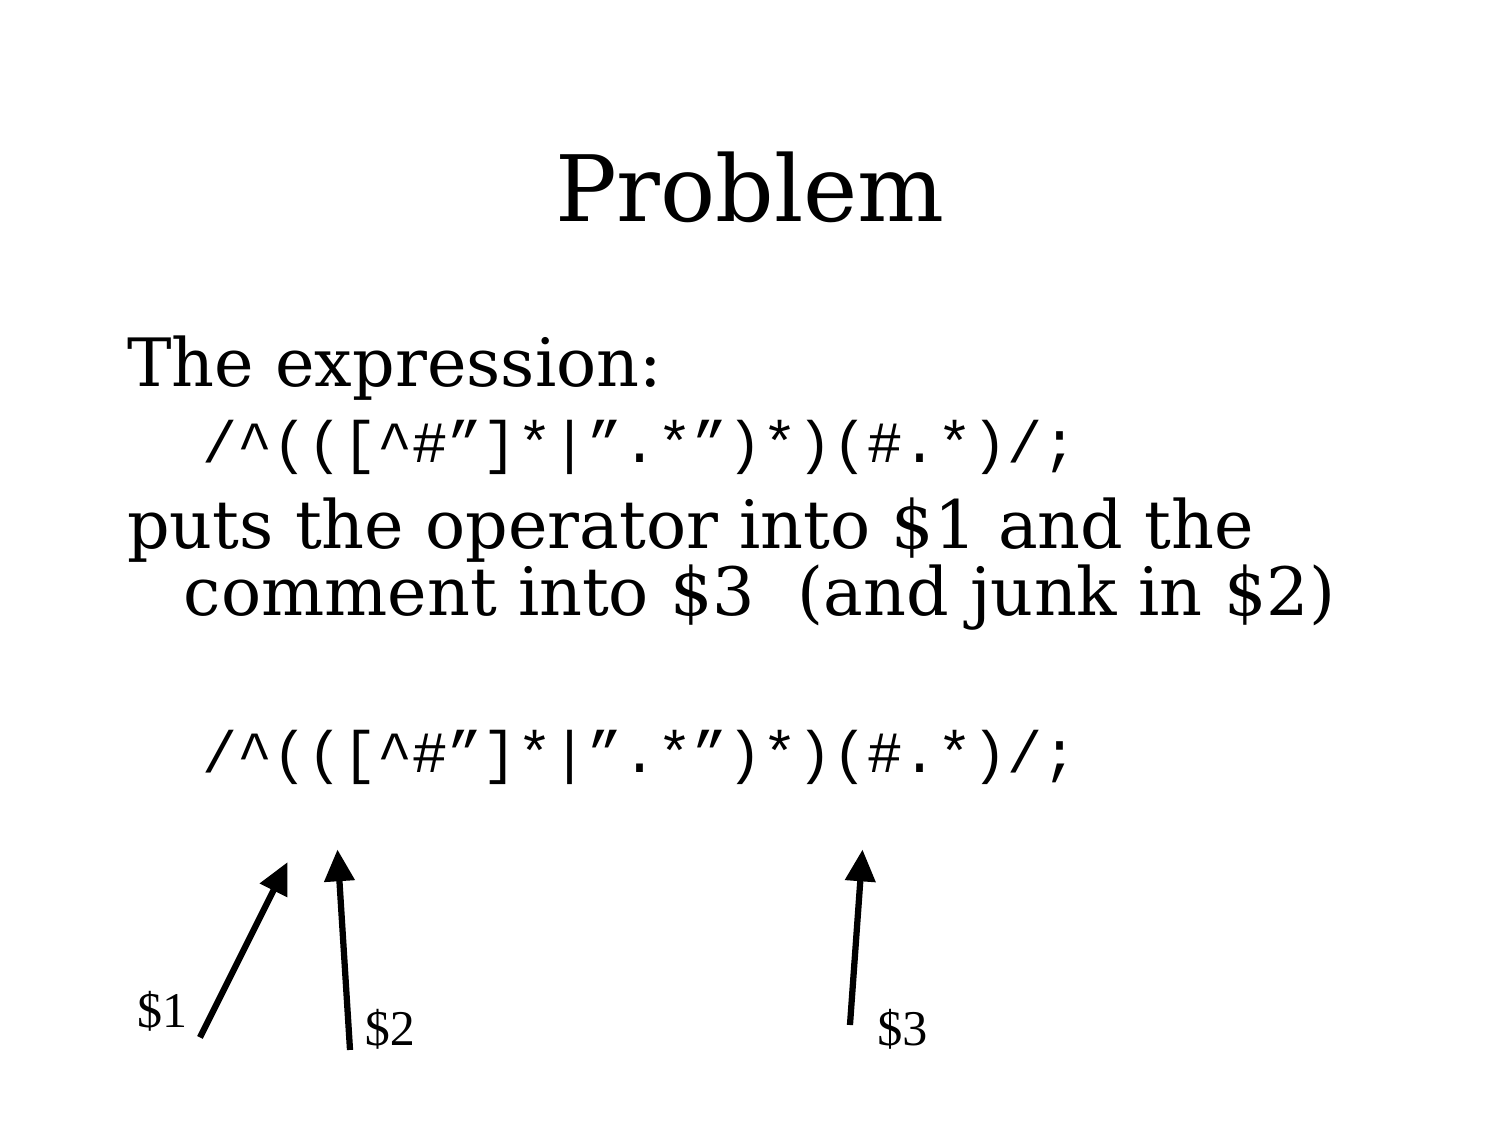

# Problem
The expression:
/^(([^#”]*|”.*”)*)(#.*)/;
puts the operator into $1 and the comment into $3 (and junk in $2)
/^(([^#”]*|”.*”)*)(#.*)/;
$1
$2
$3